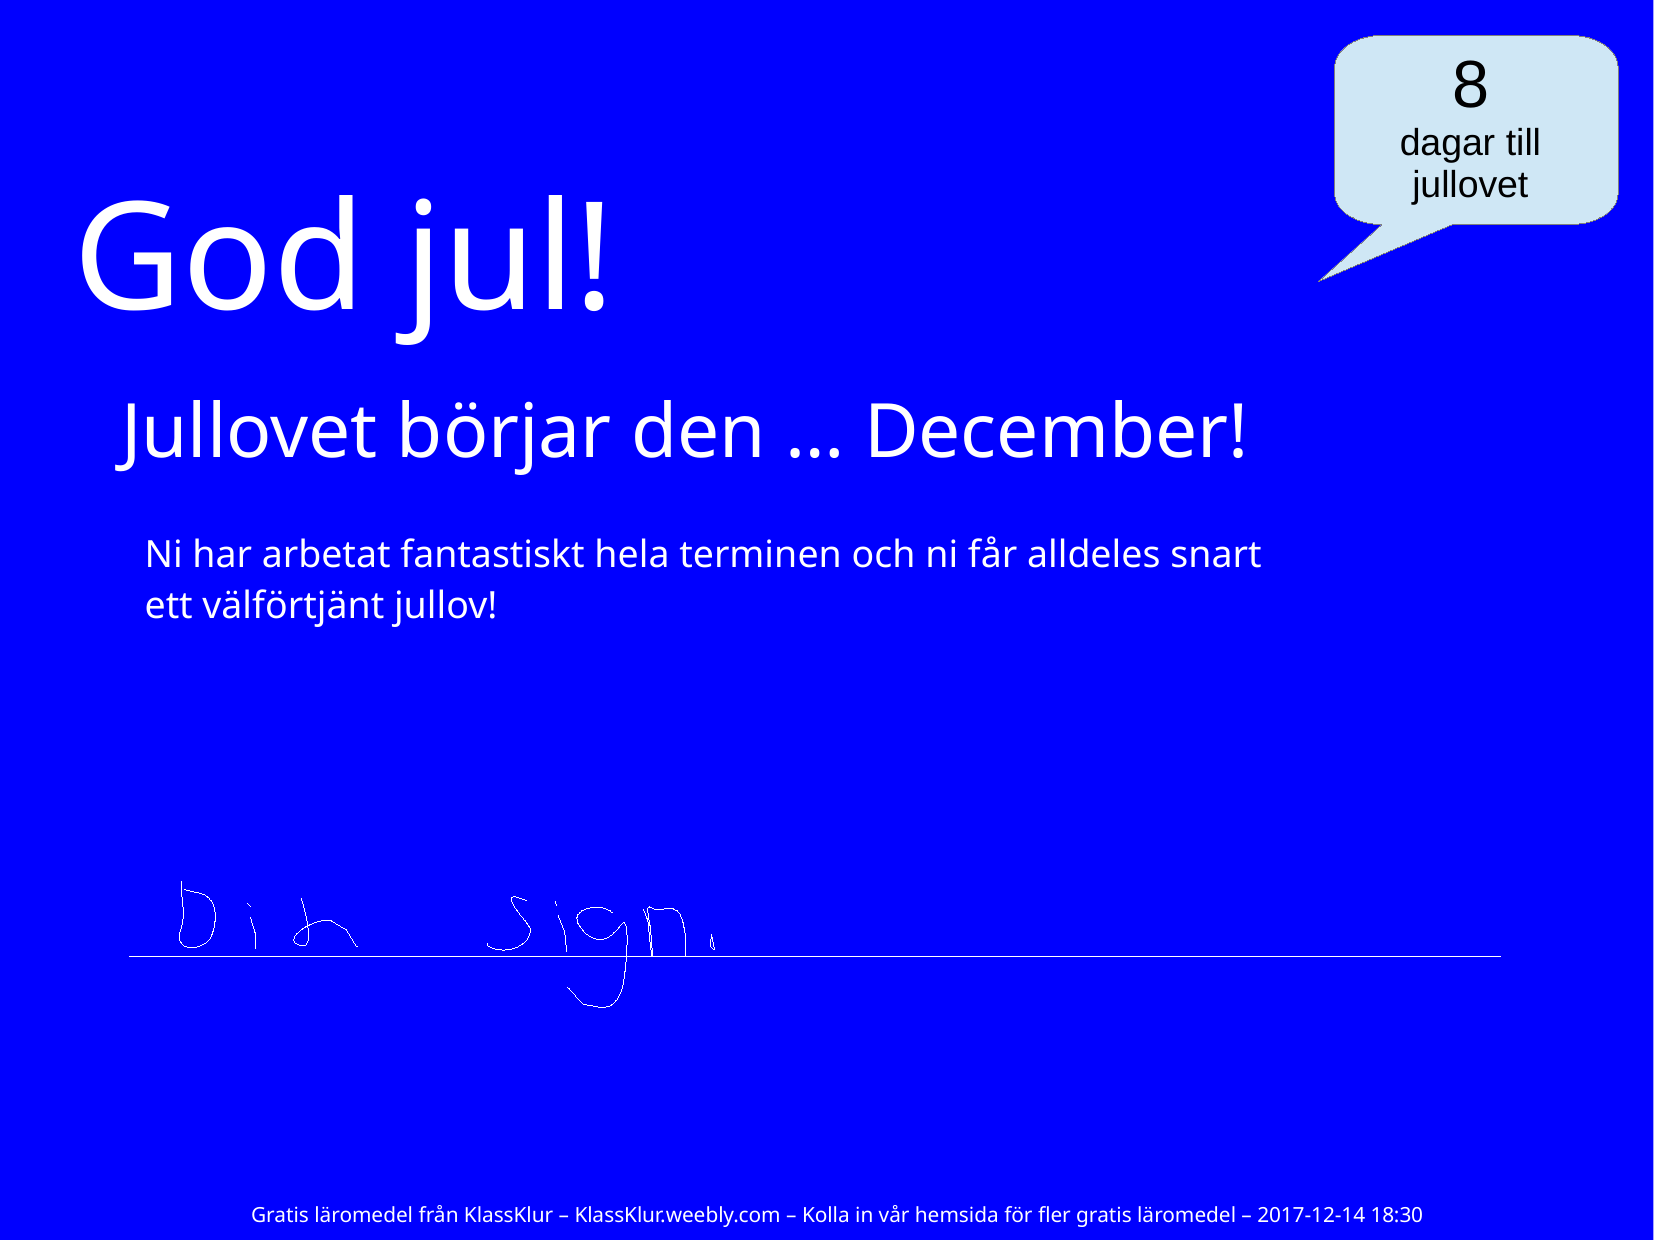

8
dagar till jullovet
God jul!
Jullovet börjar den … December!
Ni har arbetat fantastiskt hela terminen och ni får alldeles snart ett välförtjänt jullov!
Gratis läromedel från KlassKlur – KlassKlur.weebly.com – Kolla in vår hemsida för fler gratis läromedel – 2017-12-14 18:30